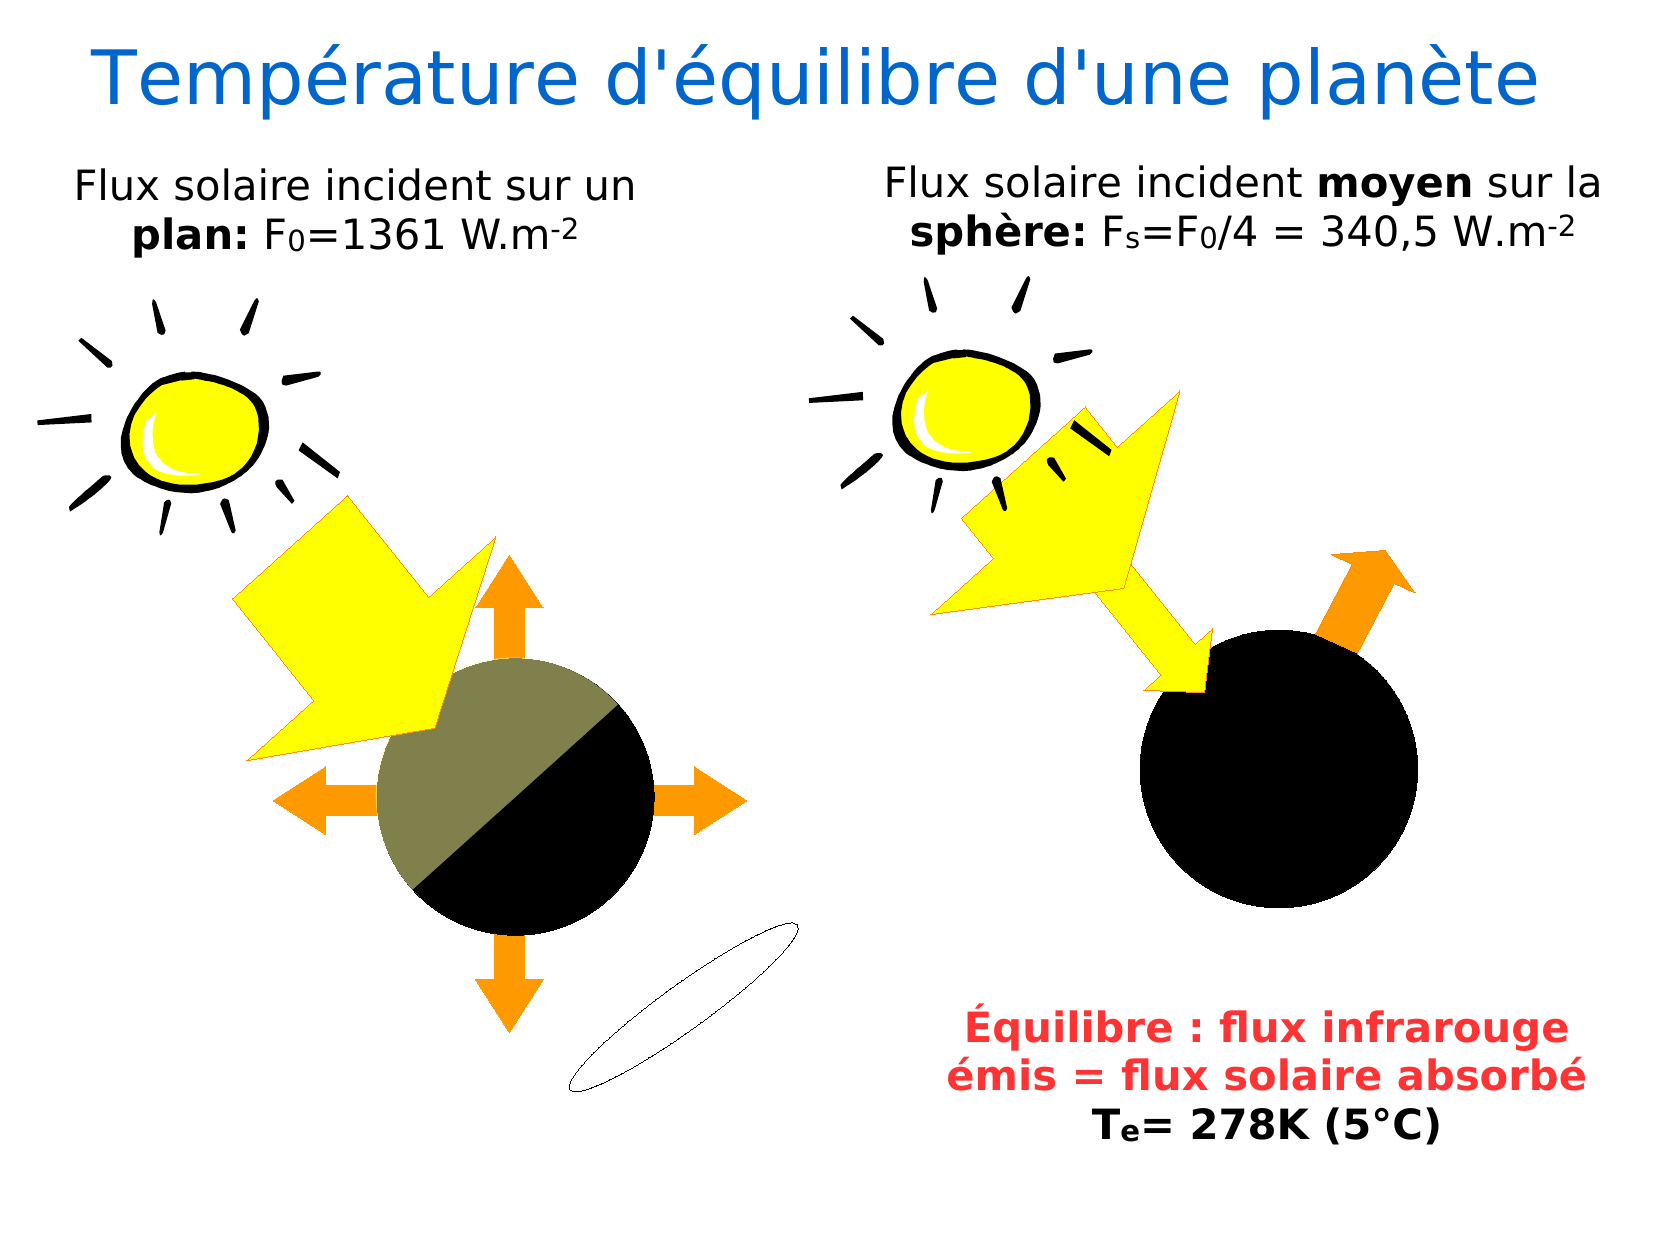

Température d'équilibre d'une planète
Flux solaire incident moyen sur la sphère: Fs=F0/4 = 340,5 W.m-2
Flux solaire incident sur un plan: F0=1361 W.m-2
Équilibre : flux infrarouge émis = flux solaire absorbé Te= 278K (5°C)